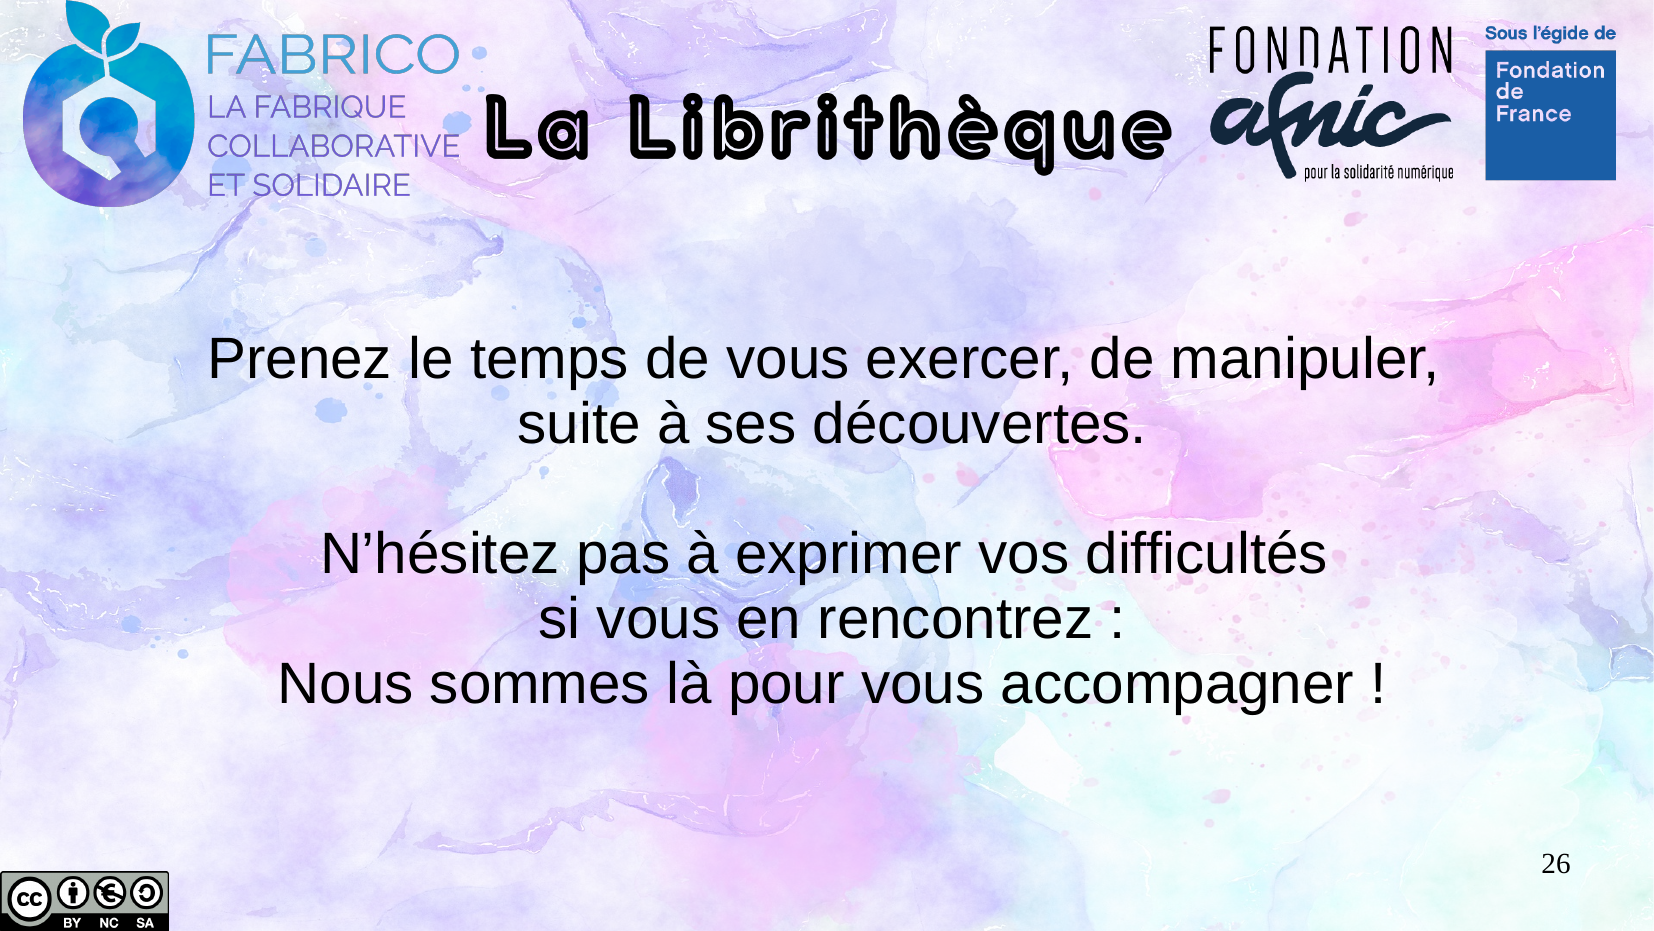

# Prenez le temps de vous exercer, de manipuler,
suite à ses découvertes.
N’hésitez pas à exprimer vos difficultés
si vous en rencontrez :
Nous sommes là pour vous accompagner !
26